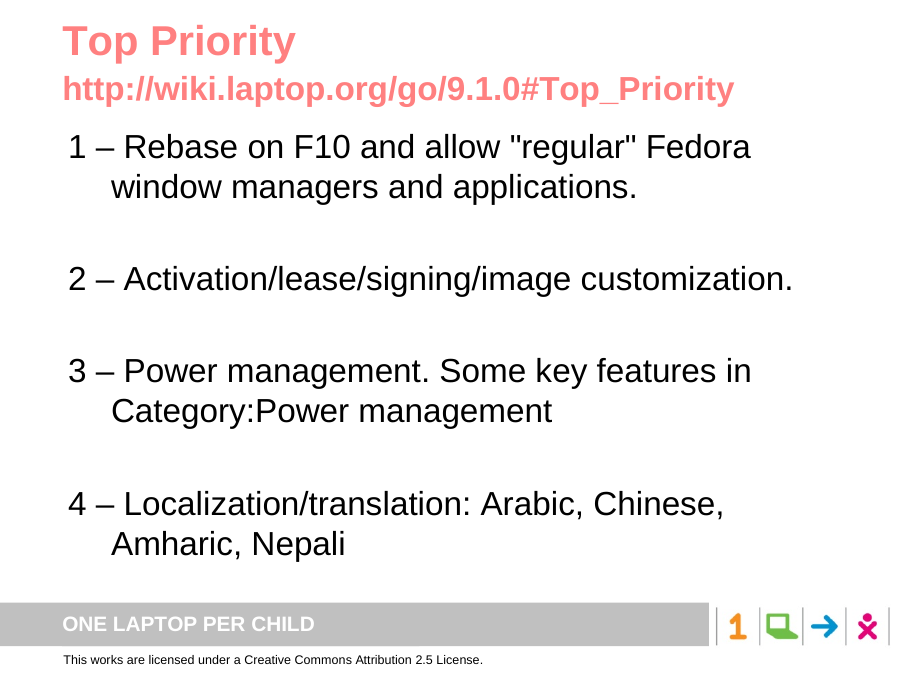

Top Priority
http://wiki.laptop.org/go/9.1.0#Top_Priority
1 – Rebase on F10 and allow "regular" Fedora window managers and applications.
2 – Activation/lease/signing/image customization.
3 – Power management. Some key features in Category:Power management
4 – Localization/translation: Arabic, Chinese, Amharic, Nepali